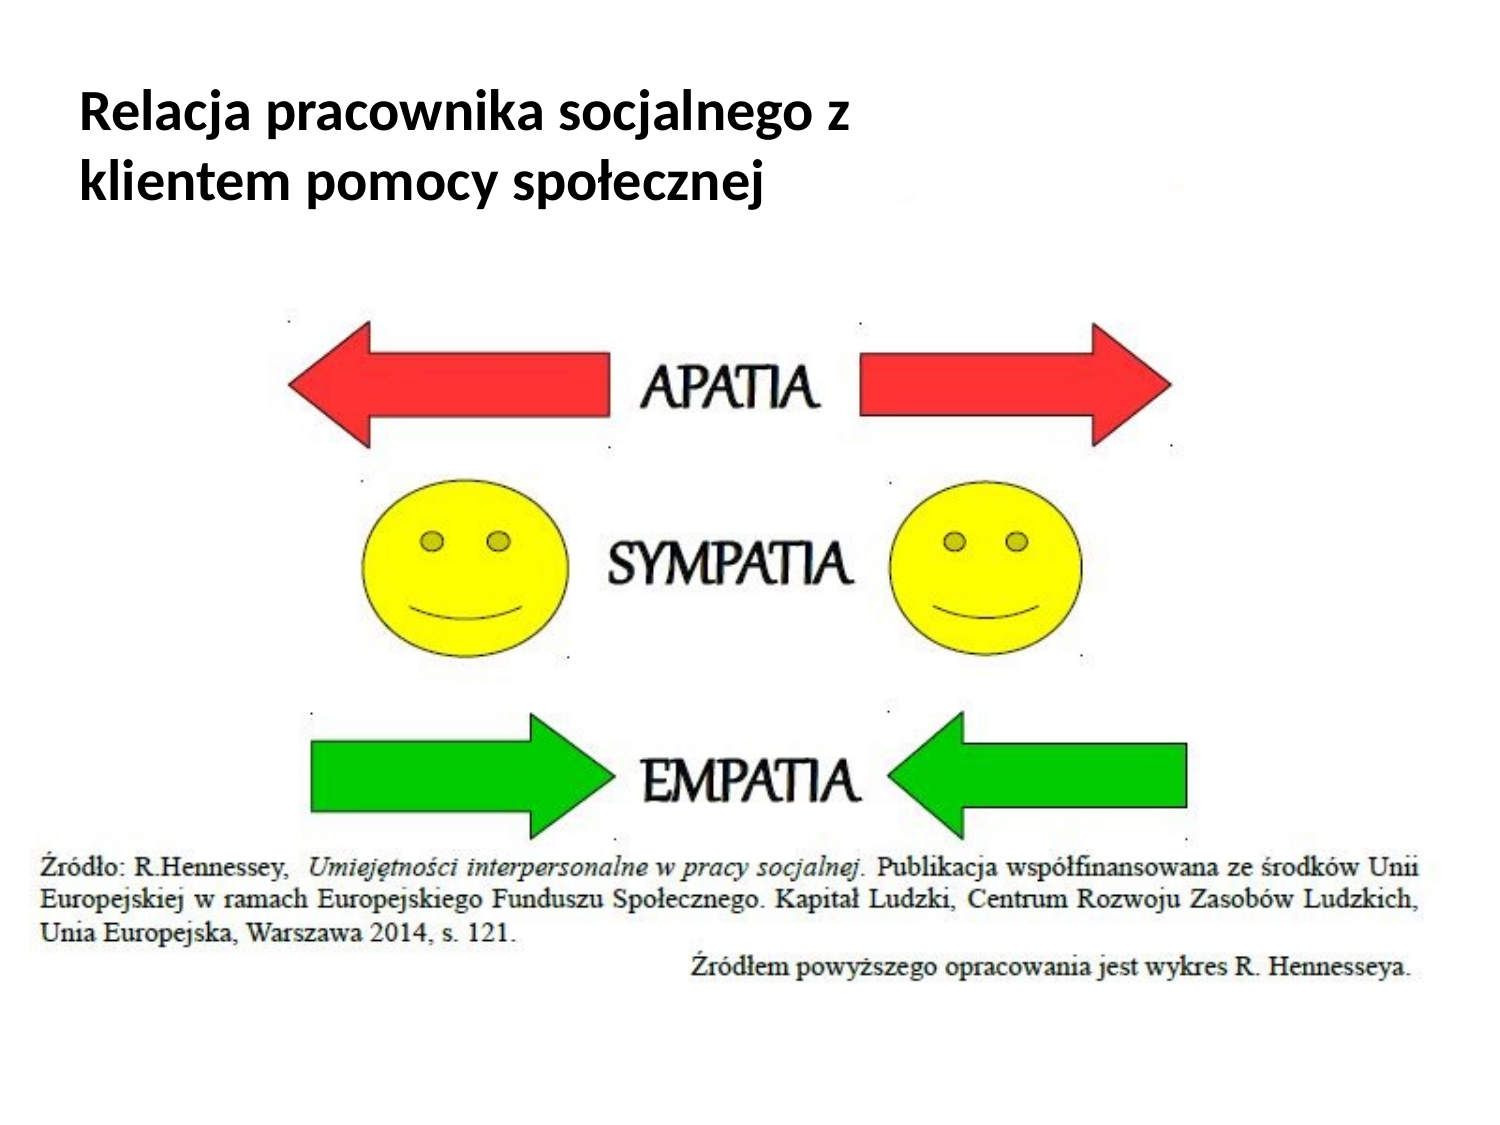

Relacja pracownika socjalnego z
klientem pomocy społecznej